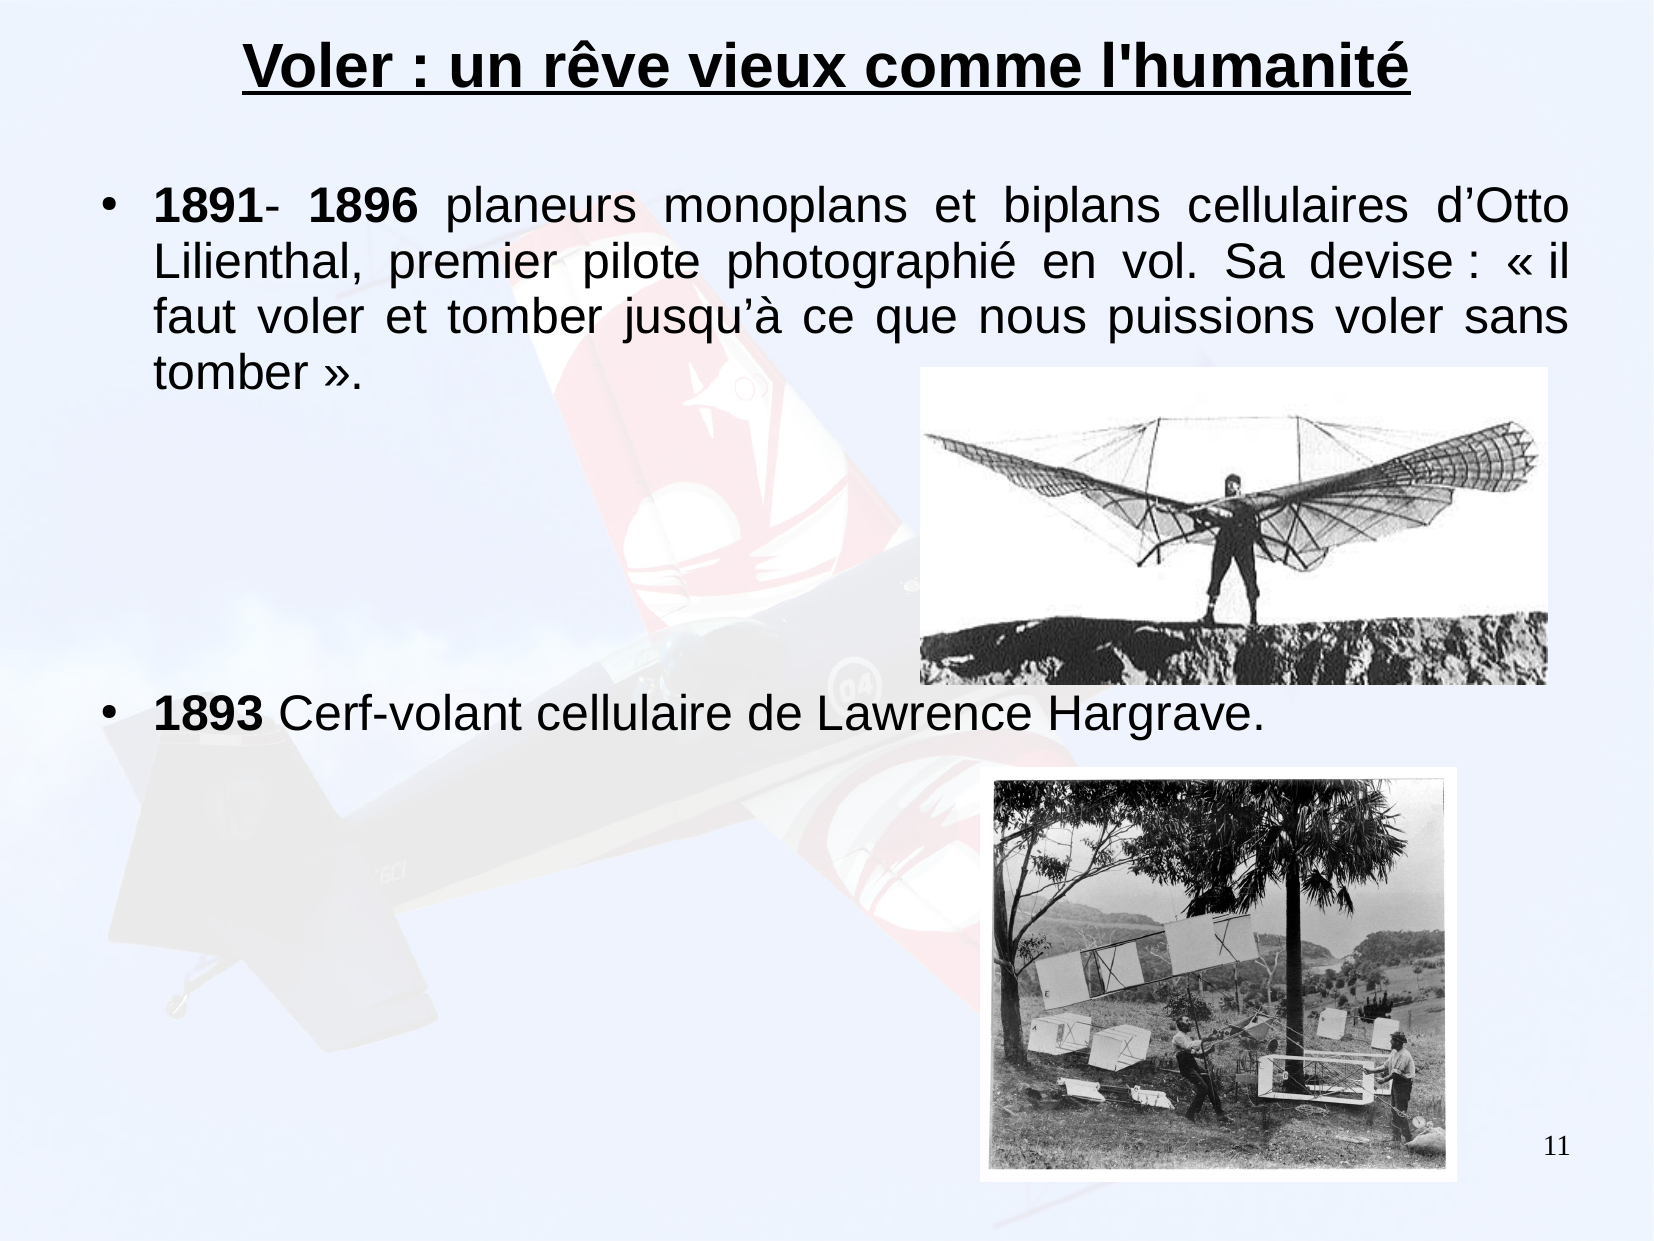

# Voler : un rêve vieux comme l'humanité
1891- 1896 planeurs monoplans et biplans cellulaires d’Otto Lilienthal, premier pilote photographié en vol. Sa devise : « il faut voler et tomber jusqu’à ce que nous puissions voler sans tomber ».
1893 Cerf-volant cellulaire de Lawrence Hargrave.
11